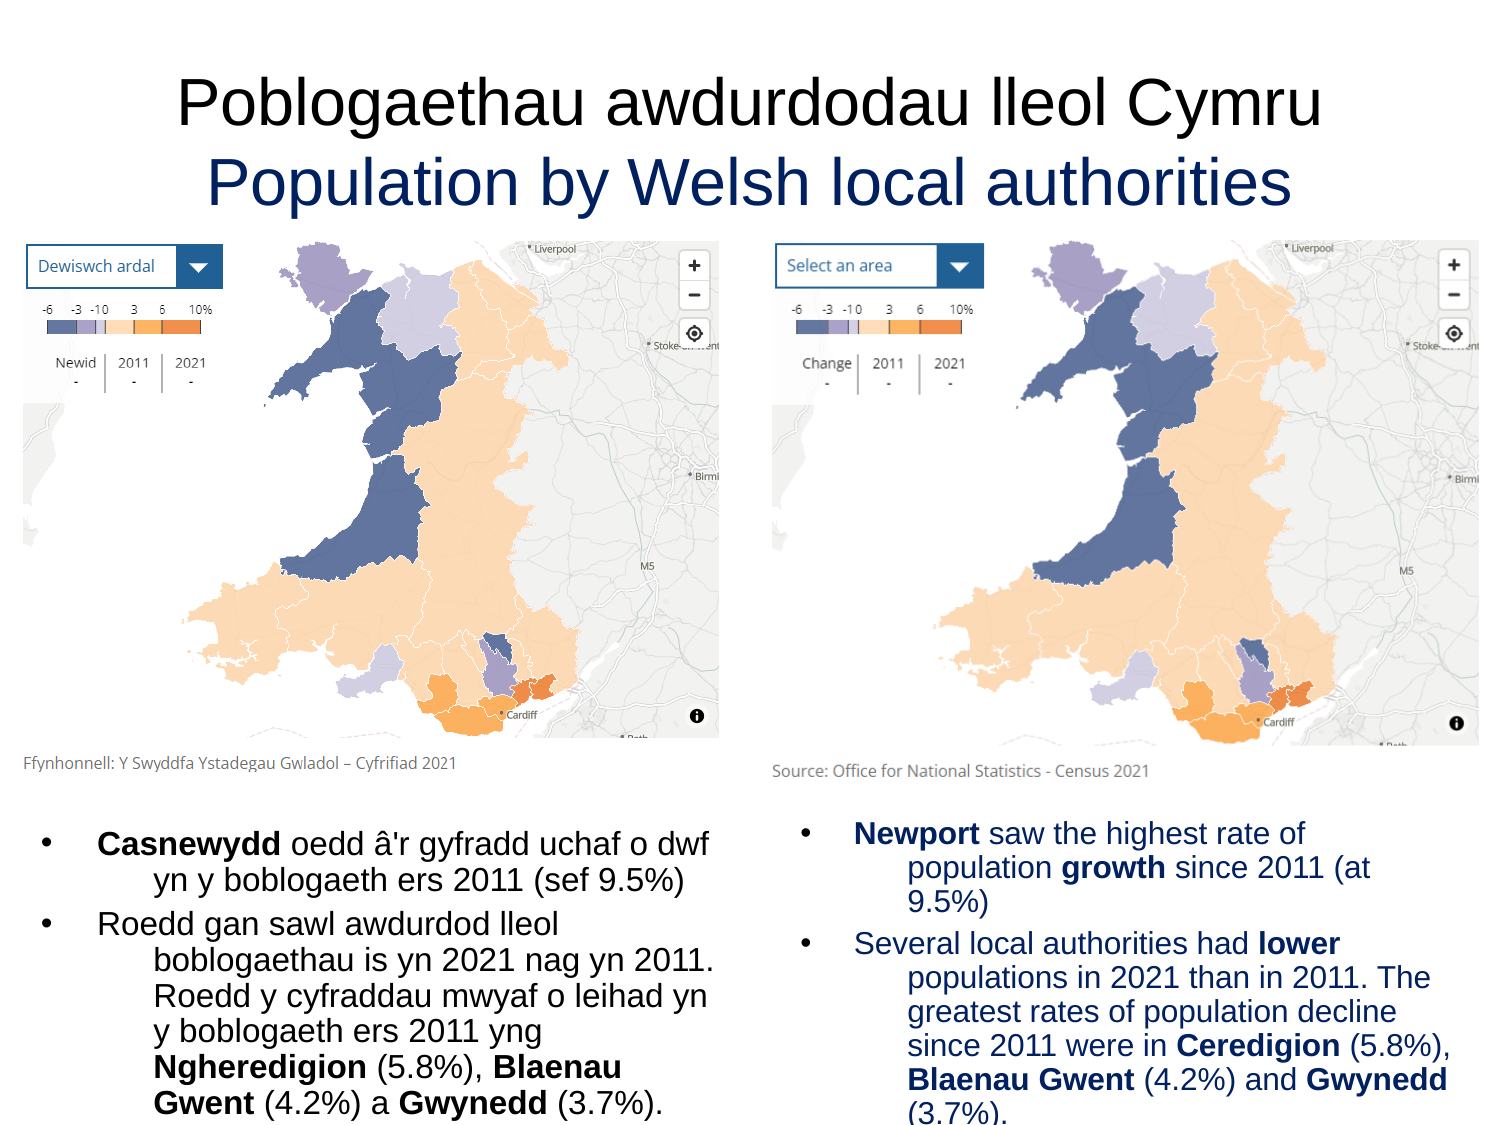

Poblogaethau awdurdodau lleol Cymru
Population by Welsh local authorities
Newport saw the highest rate of population growth since 2011 (at 9.5%)
Several local authorities had lower populations in 2021 than in 2011. The greatest rates of population decline since 2011 were in Ceredigion (5.8%), Blaenau Gwent (4.2%) and Gwynedd (3.7%).
# Casnewydd oedd â'r gyfradd uchaf o dwf yn y boblogaeth ers 2011 (sef 9.5%)
Roedd gan sawl awdurdod lleol boblogaethau is yn 2021 nag yn 2011. Roedd y cyfraddau mwyaf o leihad yn y boblogaeth ers 2011 yng Ngheredigion (5.8%), Blaenau Gwent (4.2%) a Gwynedd (3.7%).